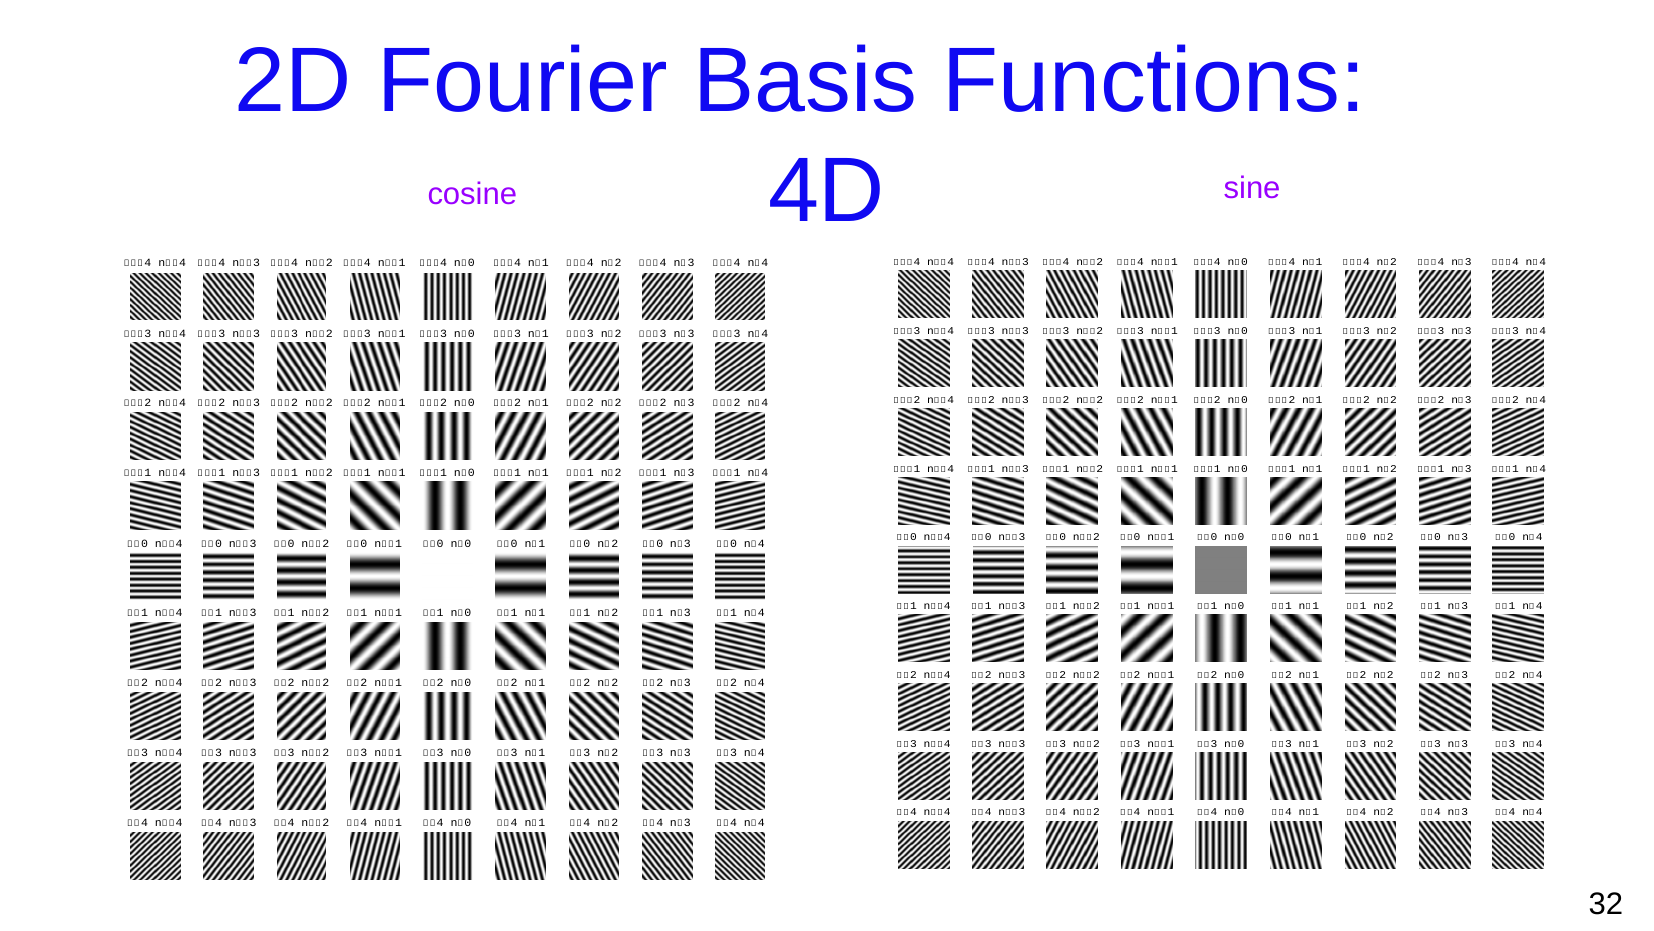

# 2D Fourier Basis Functions: 4D
sine
cosine